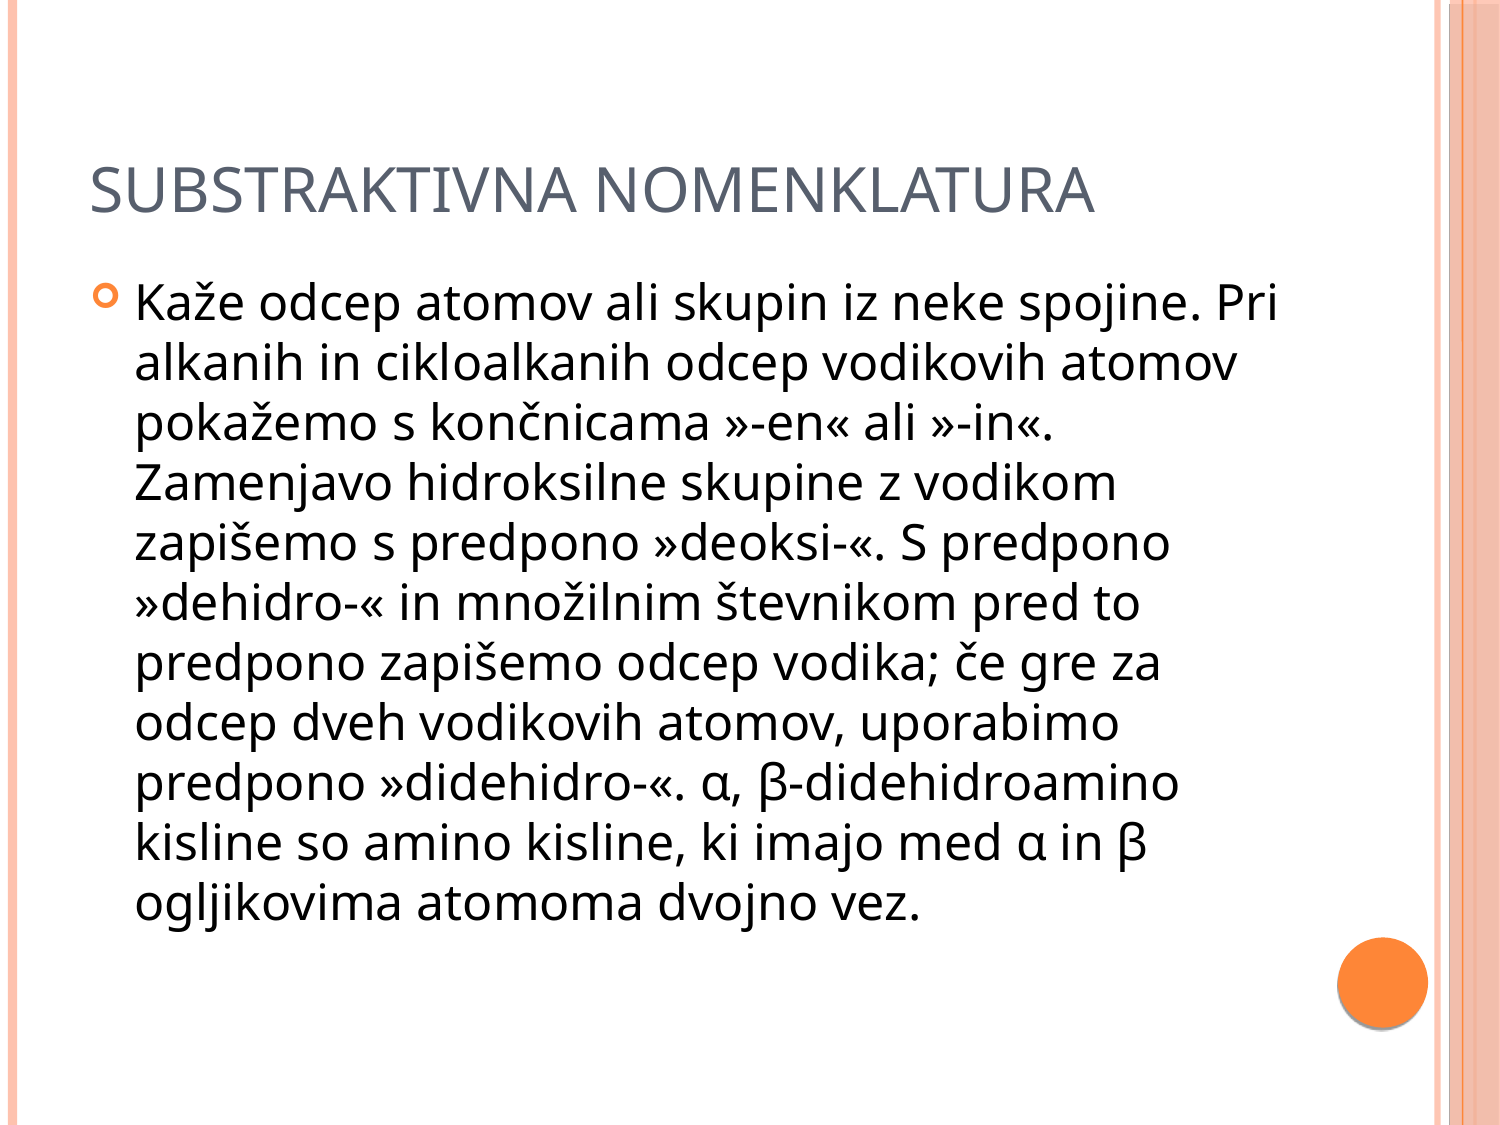

# Substraktivna nomenklatura
Kaže odcep atomov ali skupin iz neke spojine. Pri alkanih in cikloalkanih odcep vodikovih atomov pokažemo s končnicama »-en« ali »-in«. Zamenjavo hidroksilne skupine z vodikom zapišemo s predpono »deoksi-«. S predpono »dehidro-« in množilnim števnikom pred to predpono zapišemo odcep vodika; če gre za odcep dveh vodikovih atomov, uporabimo predpono »didehidro-«. α, β-didehidroamino kisline so amino kisline, ki imajo med α in β ogljikovima atomoma dvojno vez.